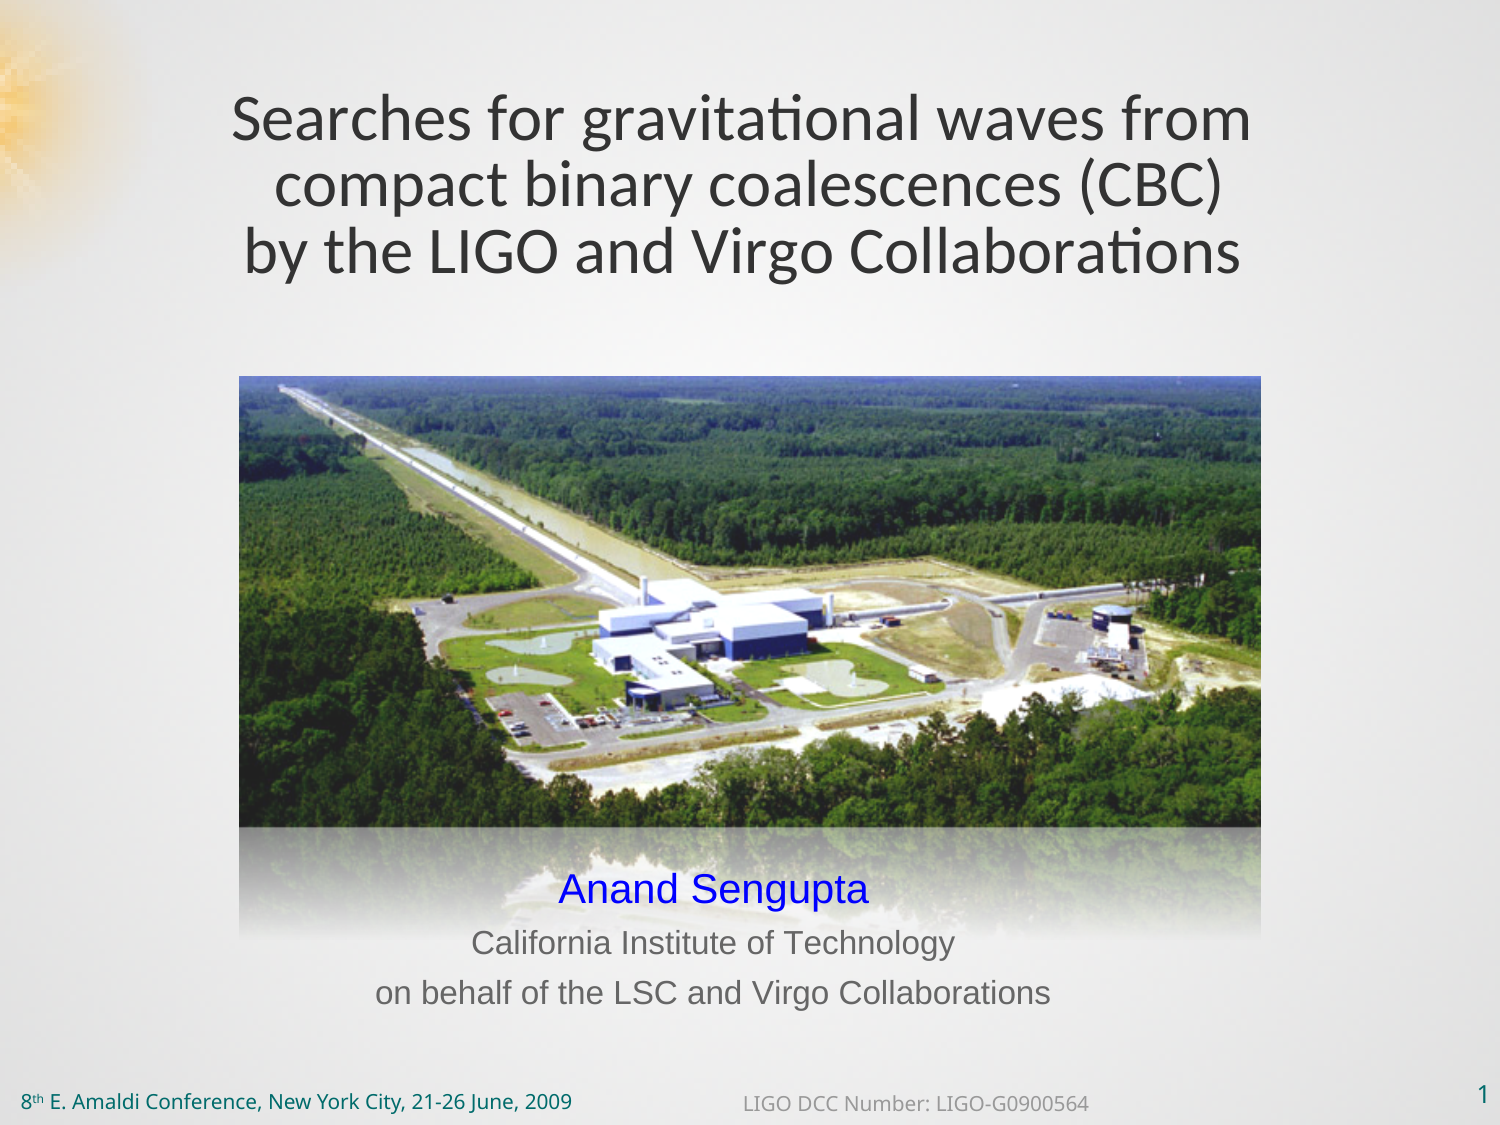

Searches for gravitational waves from
compact binary coalescences (CBC)
by the LIGO and Virgo Collaborations
# Anand Sengupta
California Institute of Technology
on behalf of the LSC and Virgo Collaborations
LIGO DCC Number: LIGO-G0900564